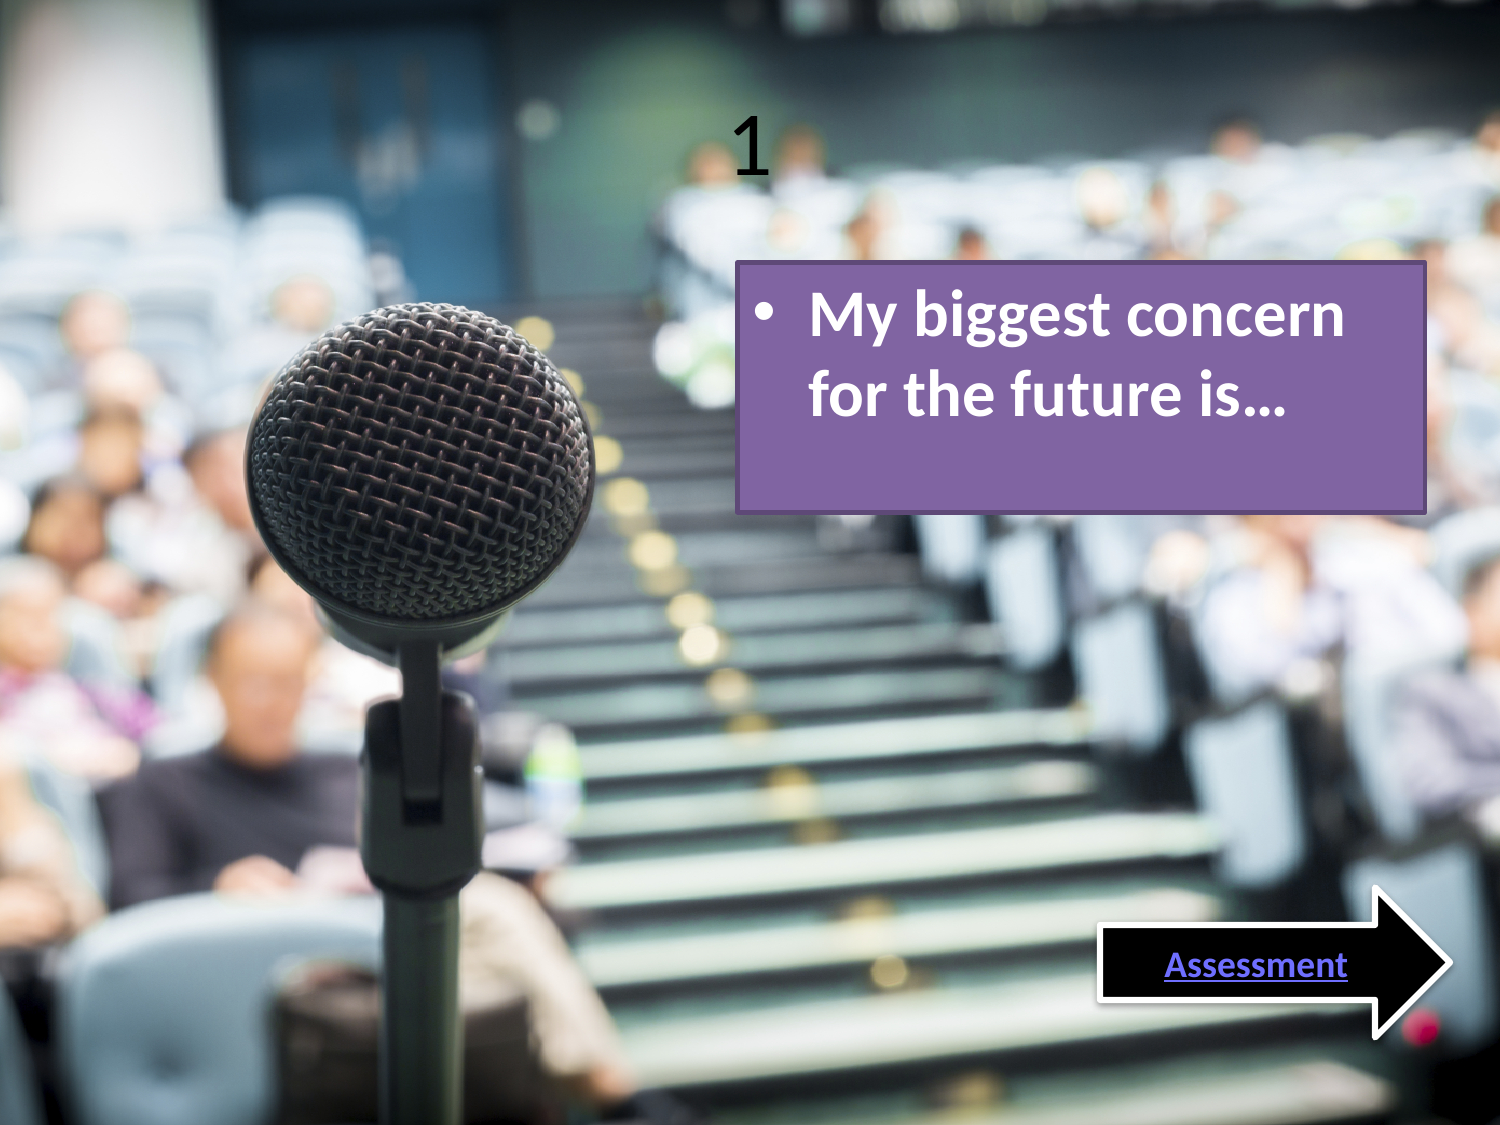

# 1
My biggest concern for the future is…
Assessment